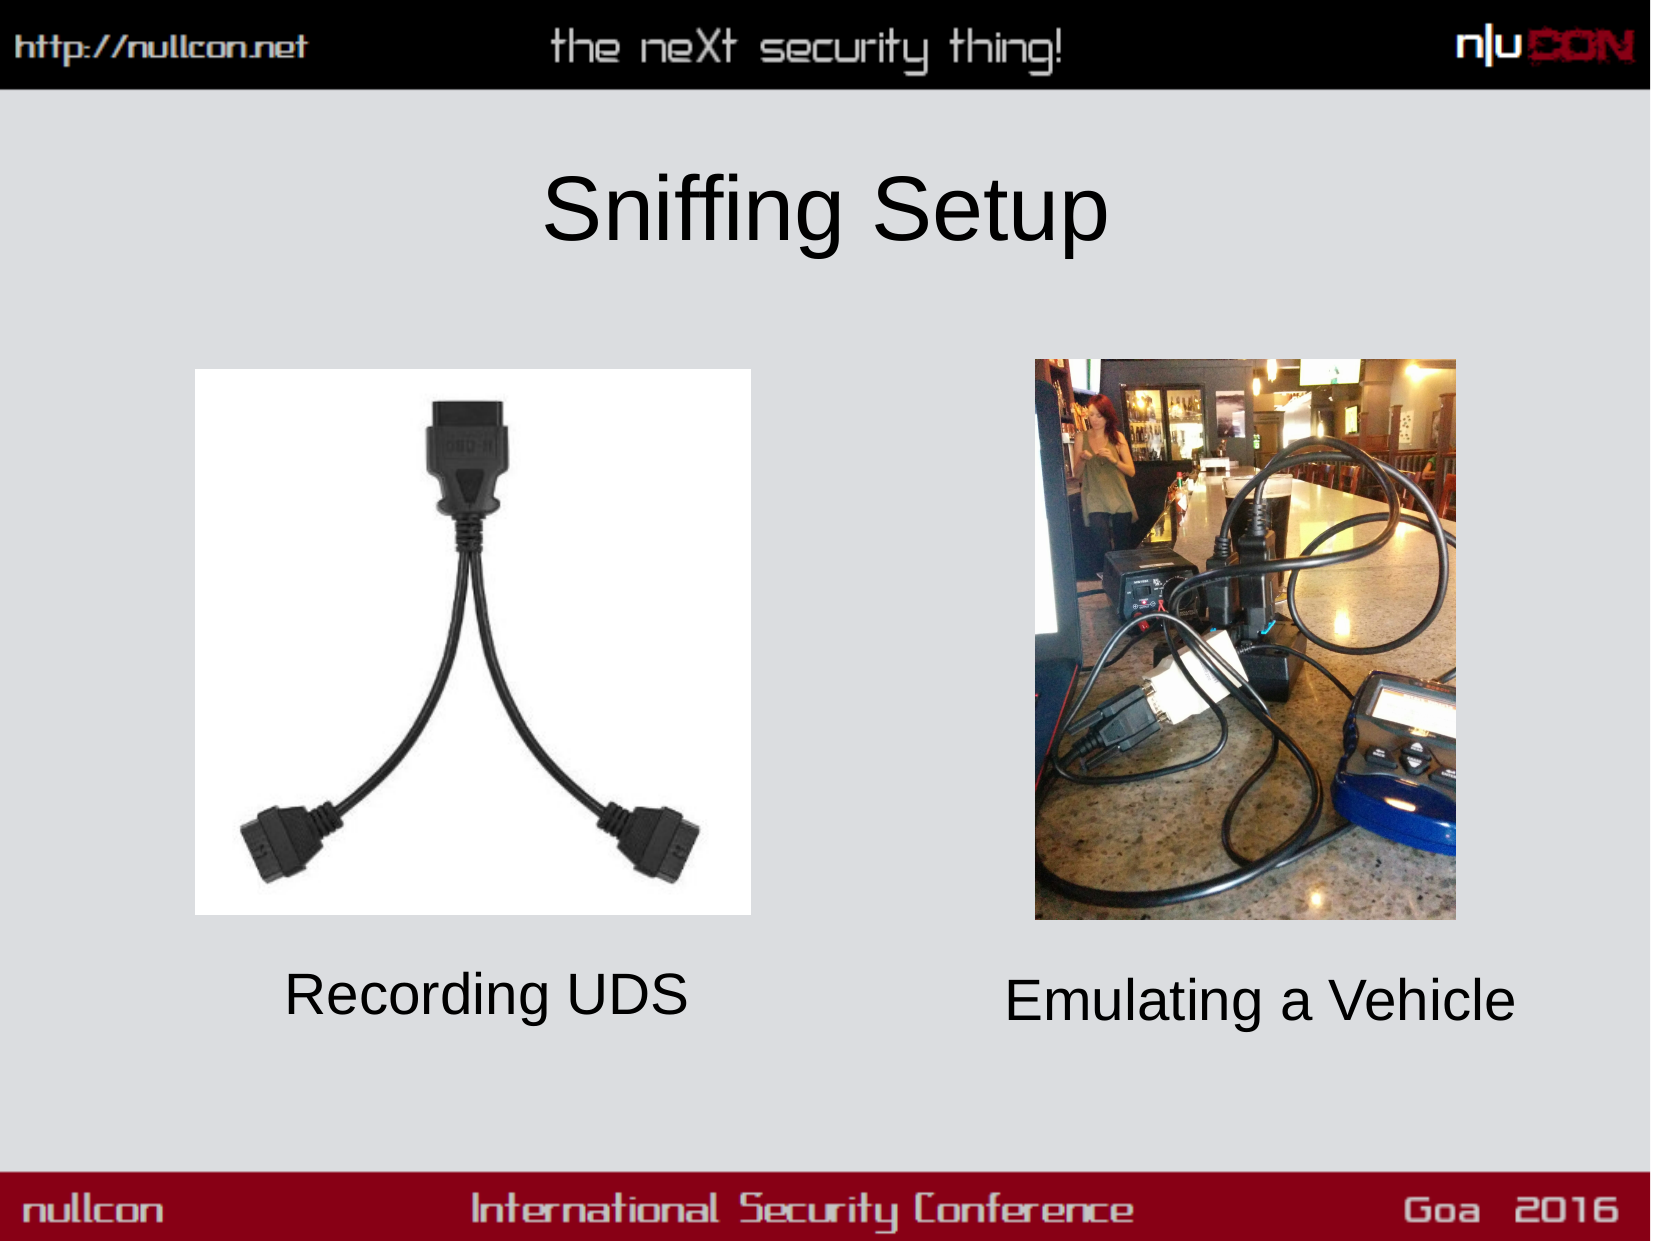

# Sniffing Setup
Recording UDS
Emulating a Vehicle